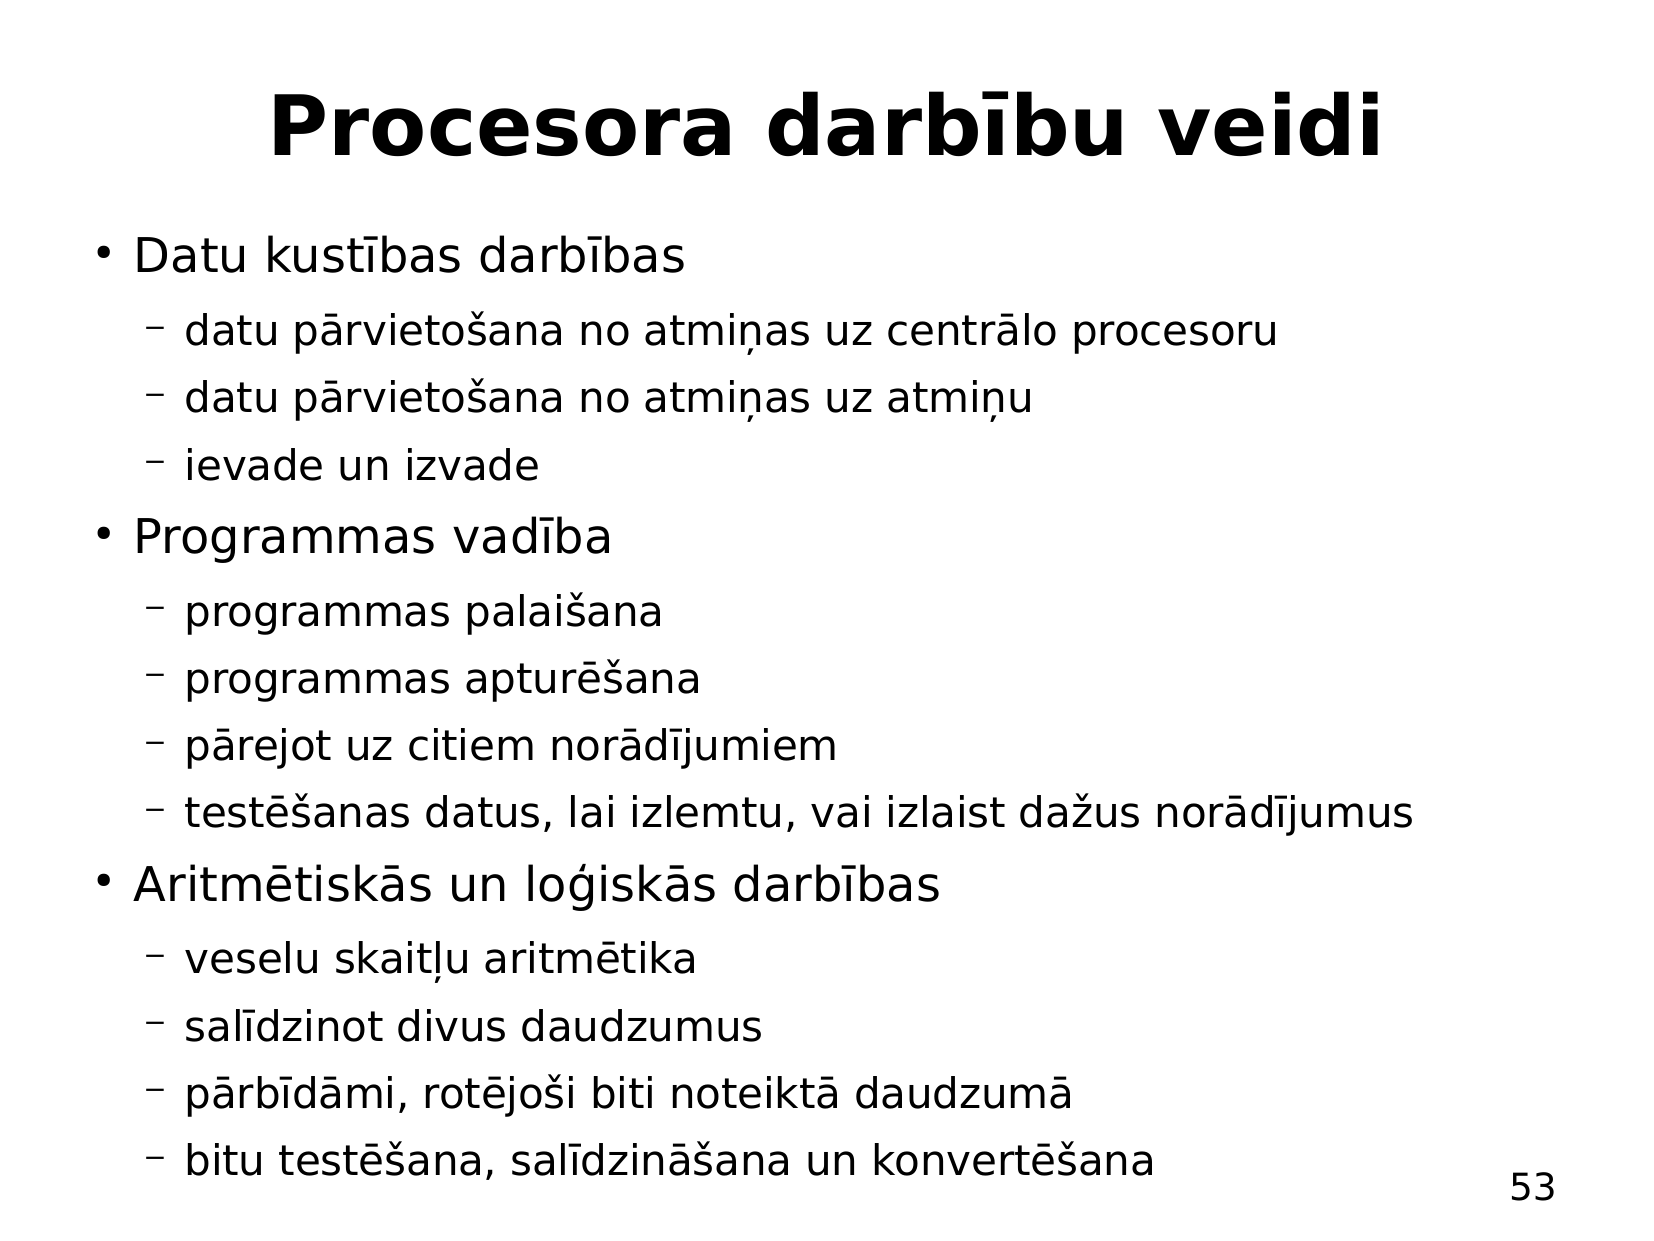

# Procesora darbību veidi
Datu kustības darbības
datu pārvietošana no atmiņas uz centrālo procesoru
datu pārvietošana no atmiņas uz atmiņu
ievade un izvade
Programmas vadība
programmas palaišana
programmas apturēšana
pārejot uz citiem norādījumiem
testēšanas datus, lai izlemtu, vai izlaist dažus norādījumus
Aritmētiskās un loģiskās darbības
veselu skaitļu aritmētika
salīdzinot divus daudzumus
pārbīdāmi, rotējoši biti noteiktā daudzumā
bitu testēšana, salīdzināšana un konvertēšana